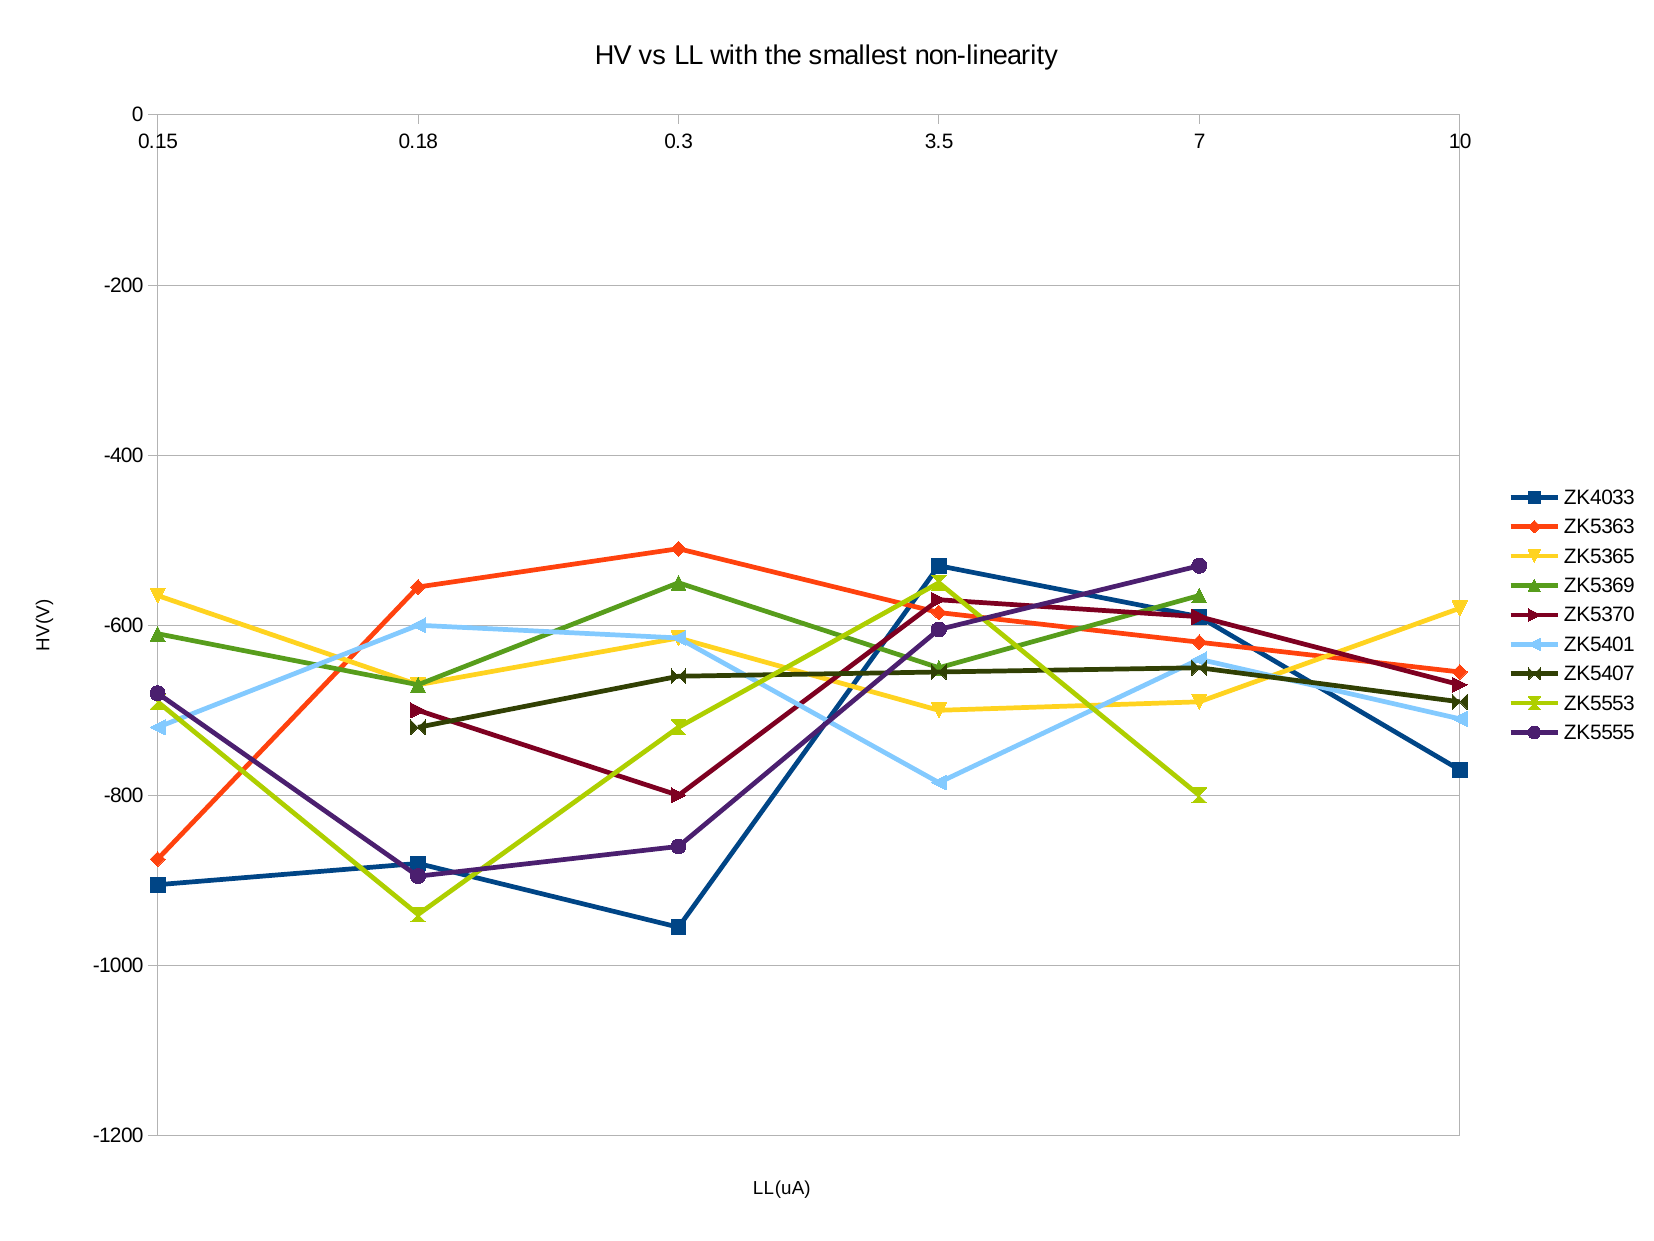

### Chart: HV vs LL with the smallest non-linearity
| Category | ZK4033 | ZK5363 | ZK5365 | ZK5369 | ZK5370 | ZK5401 | ZK5407 | ZK5553 | ZK5555 |
|---|---|---|---|---|---|---|---|---|---|
| 0.15 | -905.0 | -875.0 | -565.0 | -610.0 | None | -720.0 | None | -690.0 | -680.0 |
| 0.18 | -880.0 | -555.0 | -670.0 | -670.0 | -700.0 | -600.0 | -720.0 | -940.0 | -895.0 |
| 0.3 | -955.0 | -510.0 | -615.0 | -550.0 | -800.0 | -615.0 | -660.0 | -720.0 | -860.0 |
| 3.5 | -530.0 | -585.0 | -700.0 | -650.0 | -570.0 | -785.0 | -655.0 | -550.0 | -605.0 |
| 7 | -590.0 | -620.0 | -690.0 | -565.0 | -590.0 | -640.0 | -650.0 | -800.0 | -530.0 |
| 10 | -770.0 | -655.0 | -580.0 | None | -670.0 | -710.0 | -690.0 | None | None |